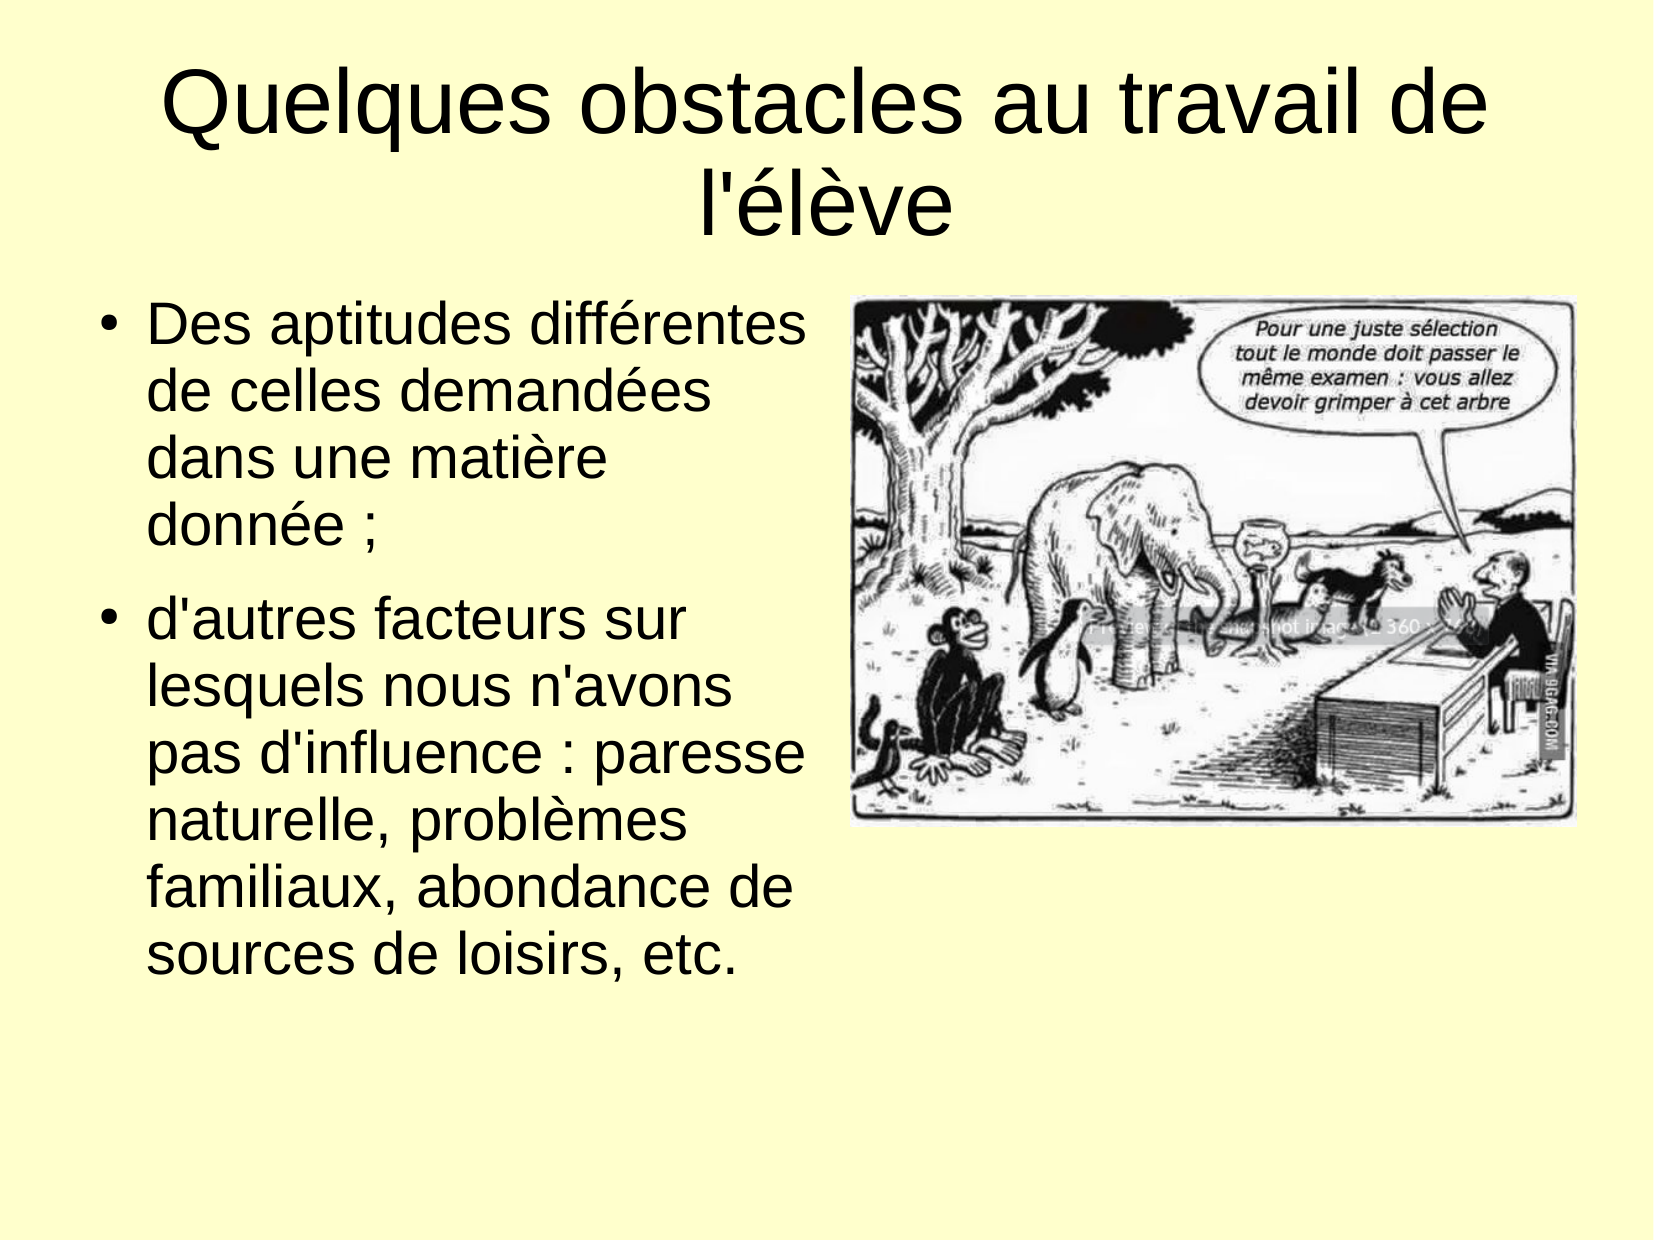

# Quelques obstacles au travail de l'élève
Des aptitudes différentes de celles demandées dans une matière donnée ;
d'autres facteurs sur lesquels nous n'avons pas d'influence : paresse naturelle, problèmes familiaux, abondance de sources de loisirs, etc.